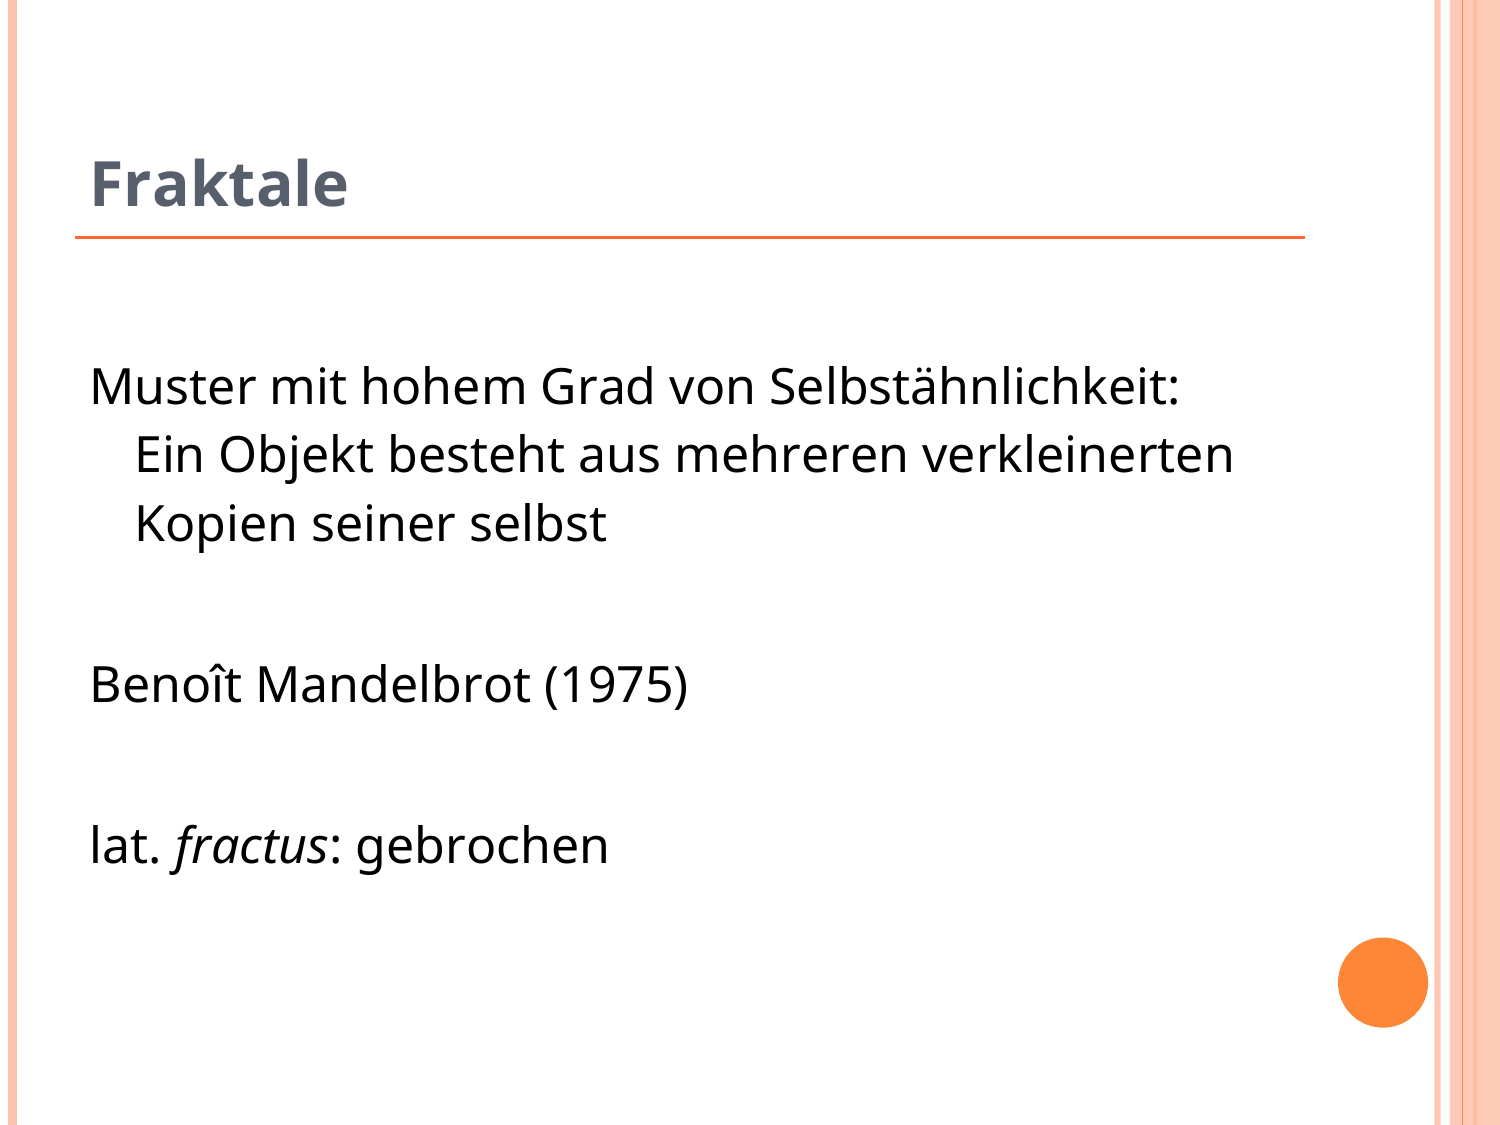

# Fraktale
Muster mit hohem Grad von Selbstähnlichkeit:
Ein Objekt besteht aus mehreren verkleinerten Kopien seiner selbst
Benoît Mandelbrot (1975)
lat. fractus: gebrochen